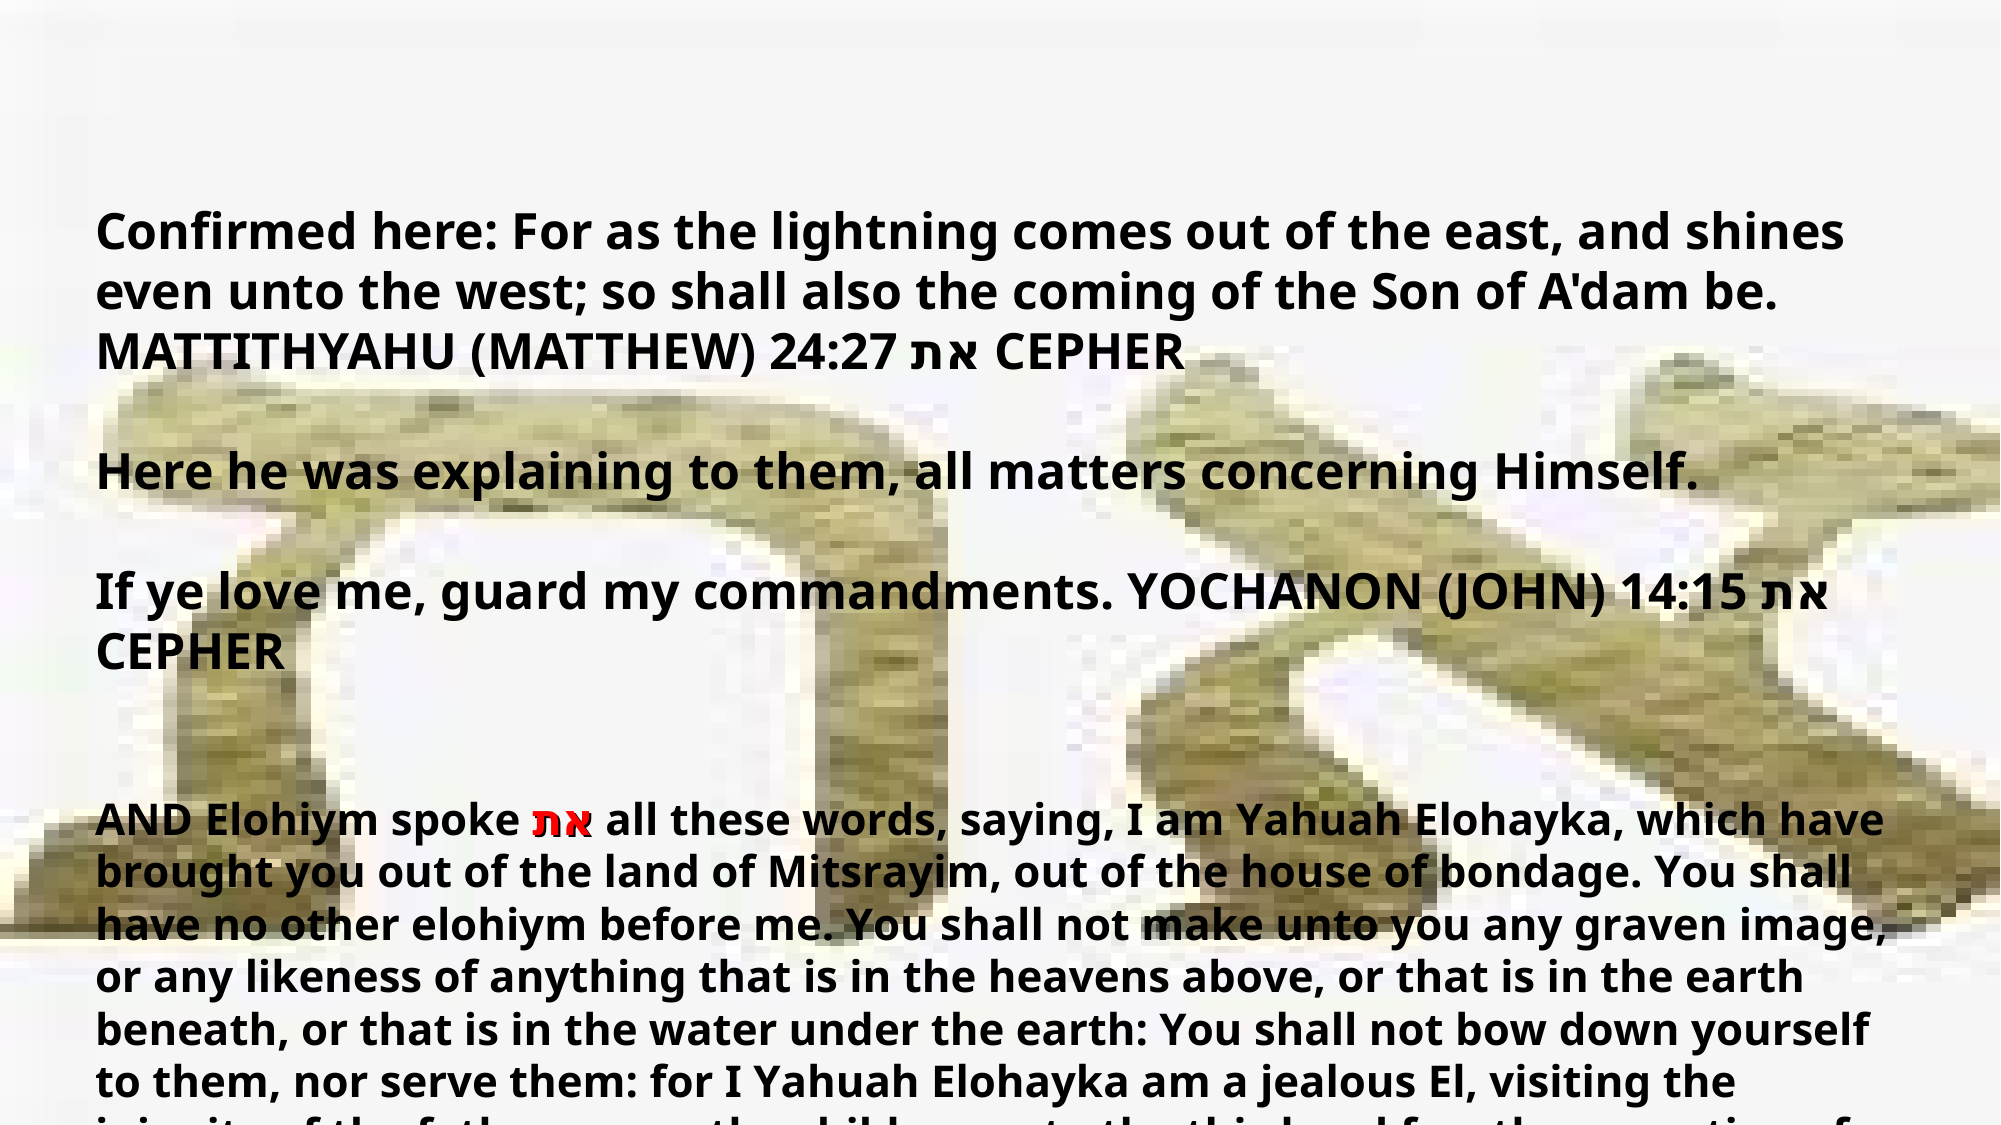

Confirmed here: For as the lightning comes out of the east, and shines even unto the west; so shall also the coming of the Son of A'dam be. MATTITHYAHU (MATTHEW) 24:27 את CEPHER
Here he was explaining to them, all matters concerning Himself.
If ye love me, guard my commandments. YOCHANON (JOHN) 14:15 את CEPHER
AND Elohiym spoke את all these words, saying, I am Yahuah Elohayka, which have brought you out of the land of Mitsrayim, out of the house of bondage. You shall have no other elohiym before me. You shall not make unto you any graven image, or any likeness of anything that is in the heavens above, or that is in the earth beneath, or that is in the water under the earth: You shall not bow down yourself to them, nor serve them: for I Yahuah Elohayka am a jealous El, visiting the iniquity of the fathers upon the children unto the third and fourth generation of them that hate me; And showing mercy unto thousands of them that love me, and guard my commandments. SHEMOTH (EXODUS) 20:1-6 את CEPHER